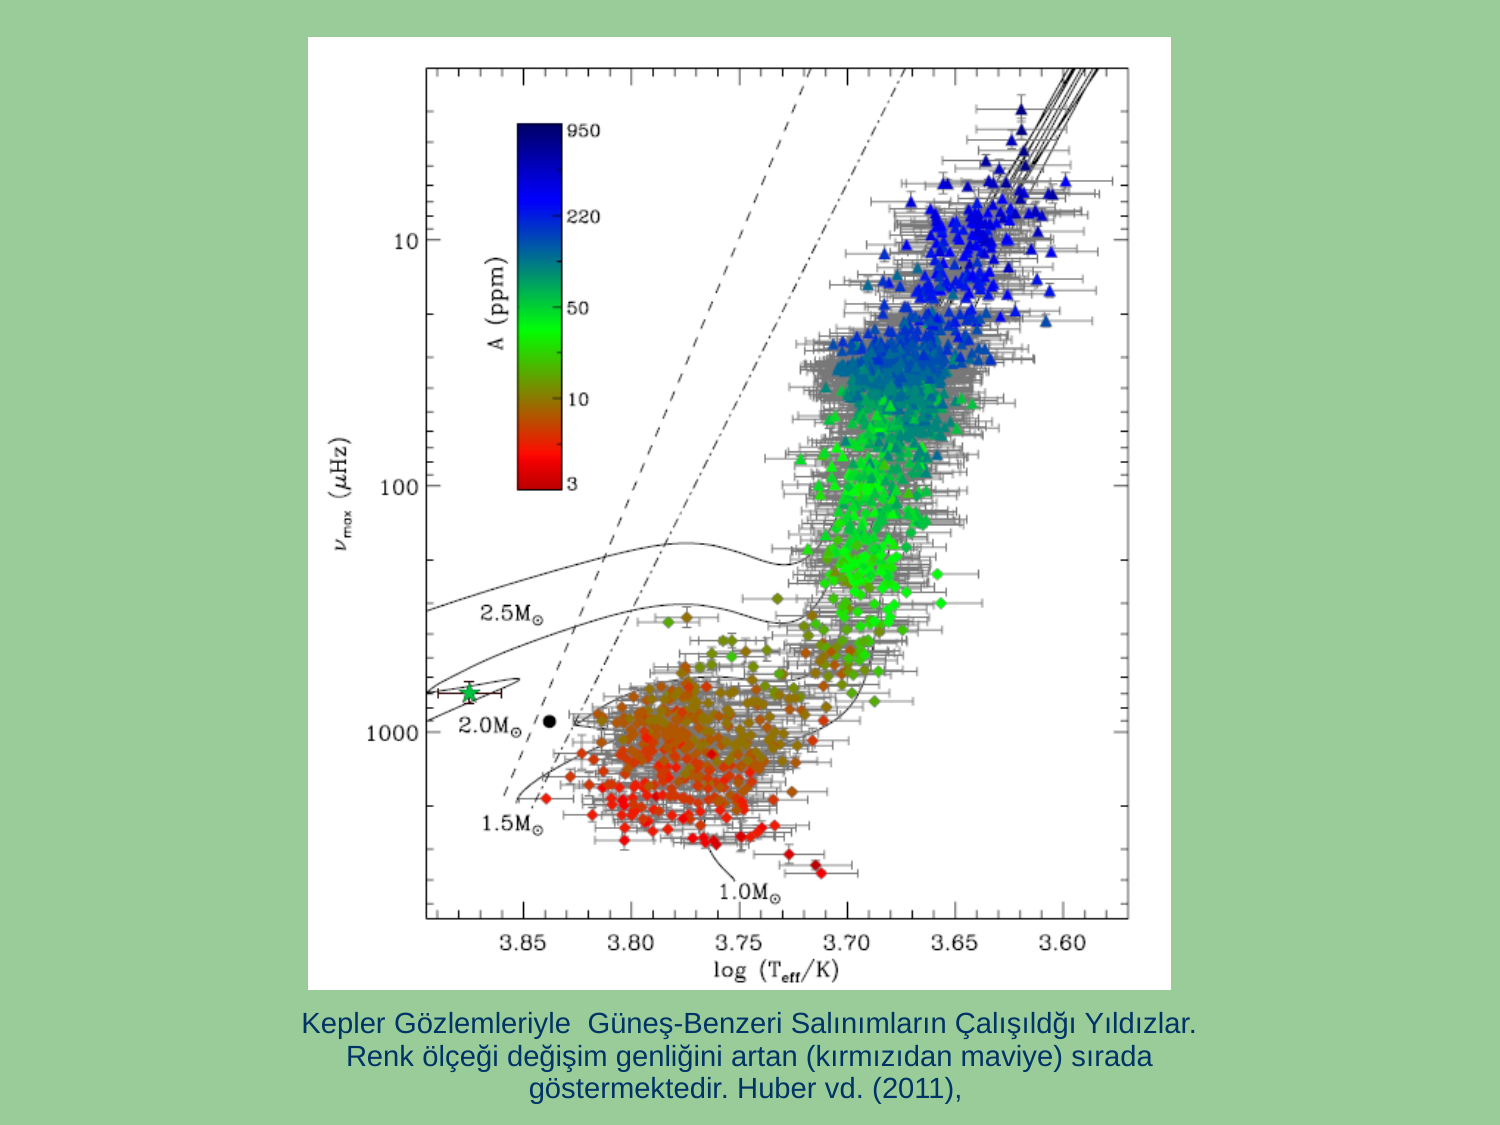

Kepler Gözlemleriyle Güneş-Benzeri Salınımların Çalışıldğı Yıldızlar. Renk ölçeği değişim genliğini artan (kırmızıdan maviye) sırada göstermektedir. Huber vd. (2011),